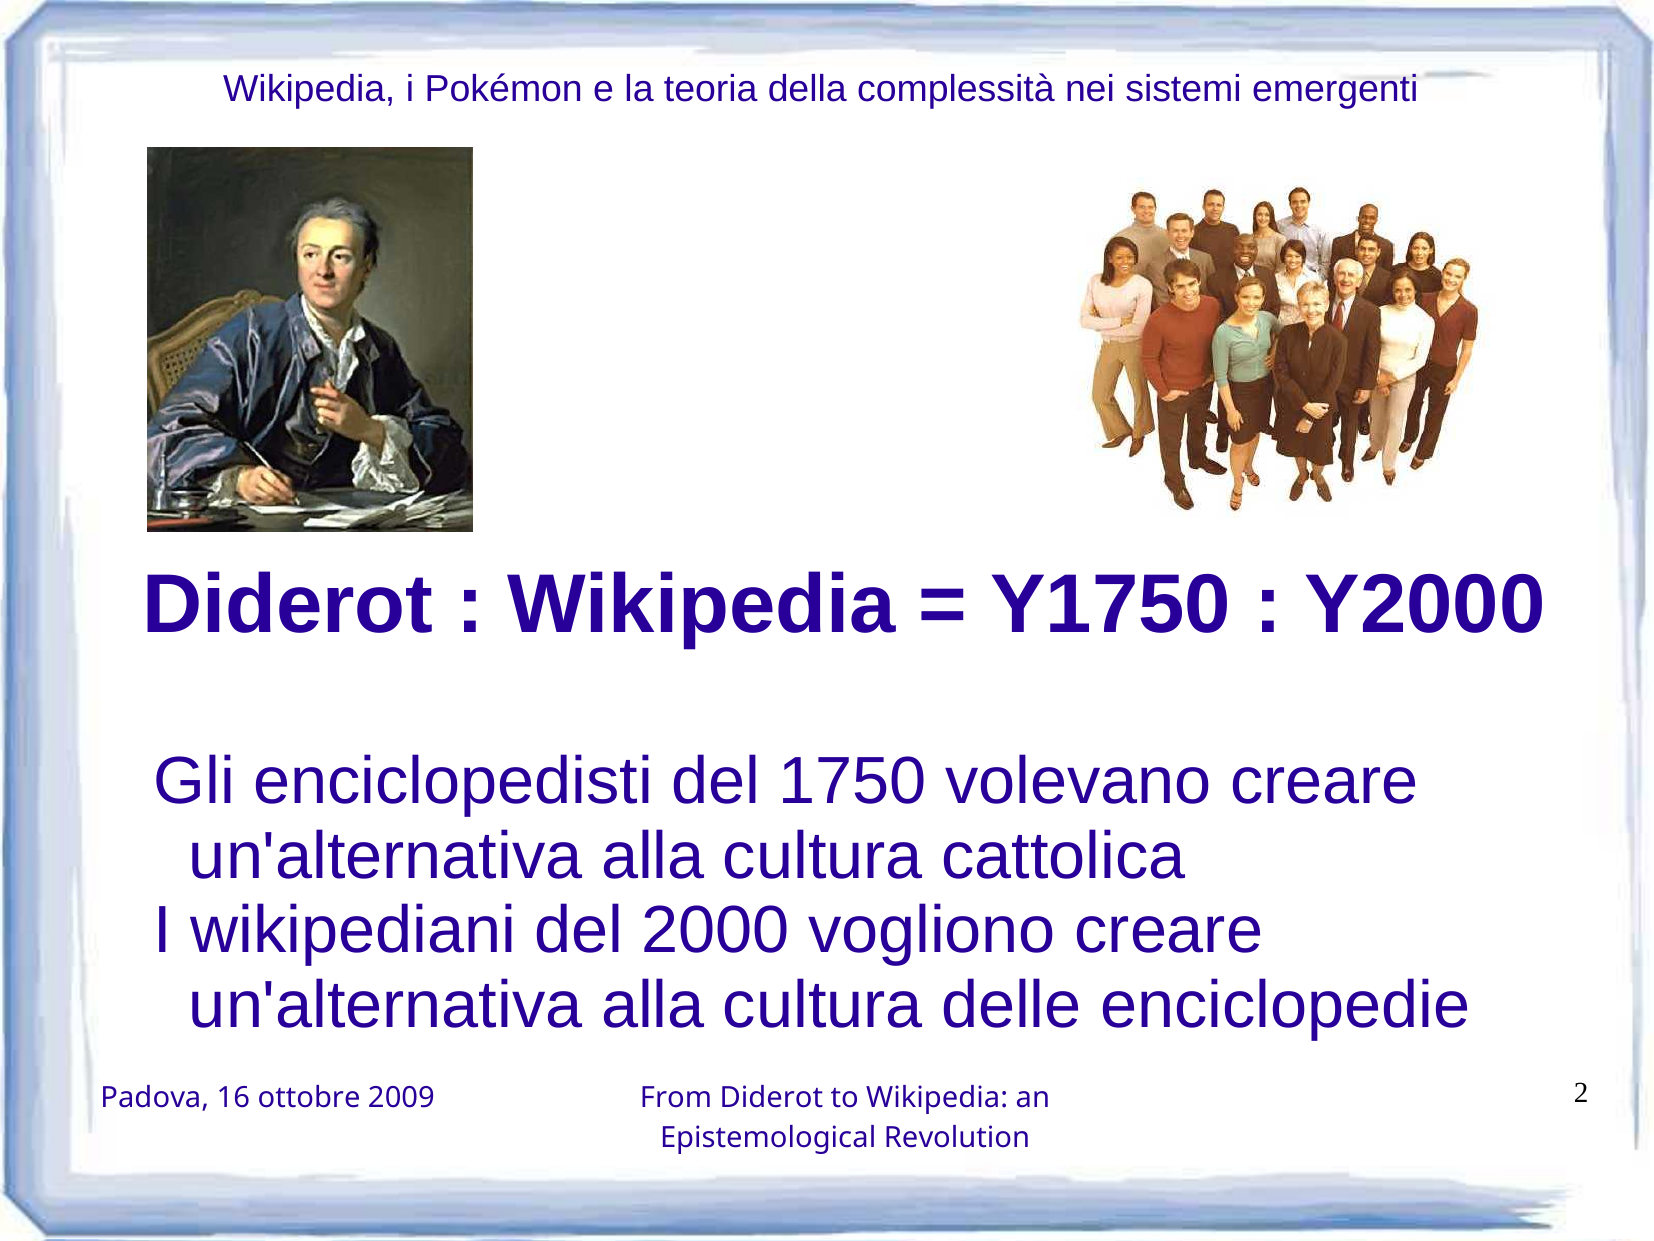

# Wikipedia, i Pokémon e la teoria della complessità nei sistemi emergenti
Diderot : Wikipedia = Y1750 : Y2000
Gli enciclopedisti del 1750 volevano creare un'alternativa alla cultura cattolica
I wikipediani del 2000 vogliono creare un'alternativa alla cultura delle enciclopedie
Diderot : Wikipedia = XVIII secolo : XXI secolo
2